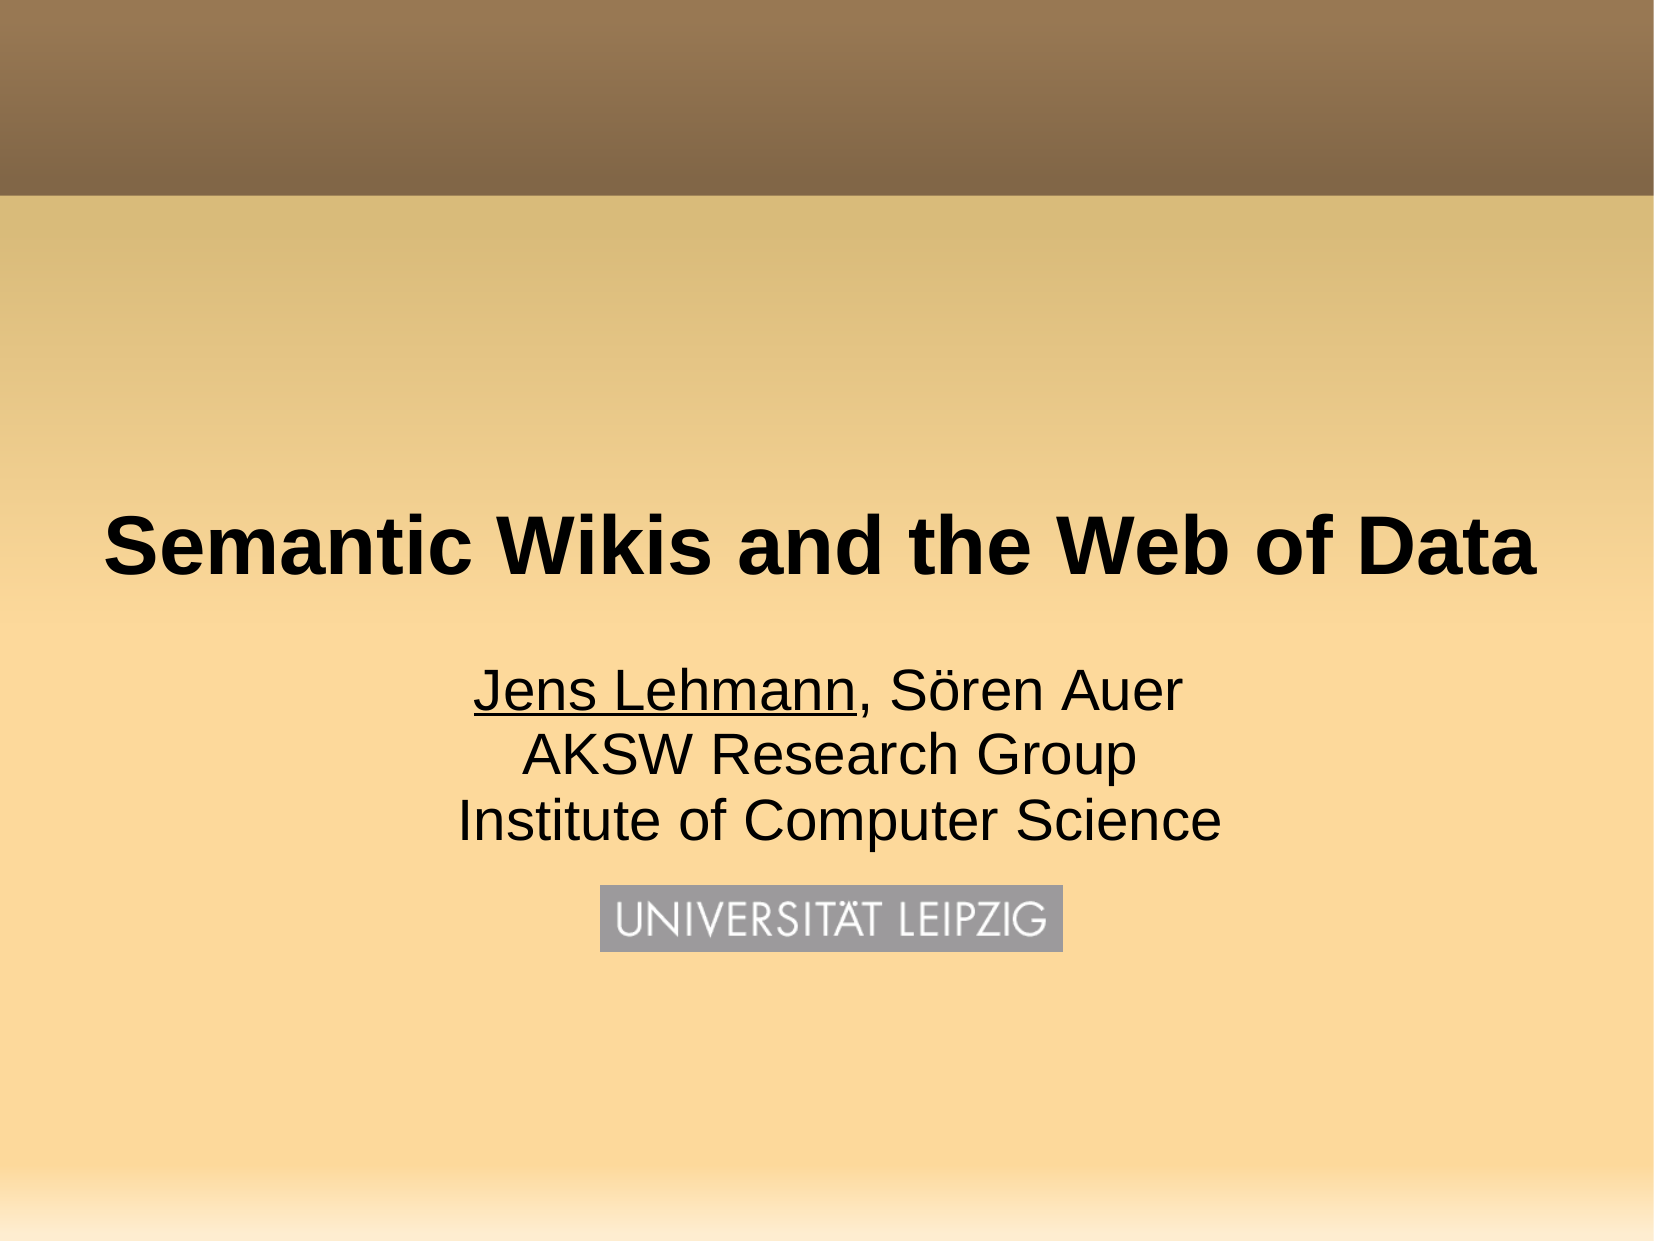

# Semantic Wikis and the Web of Data
 Jens Lehmann, Sören Auer
 AKSW Research Group
Institute of Computer Science